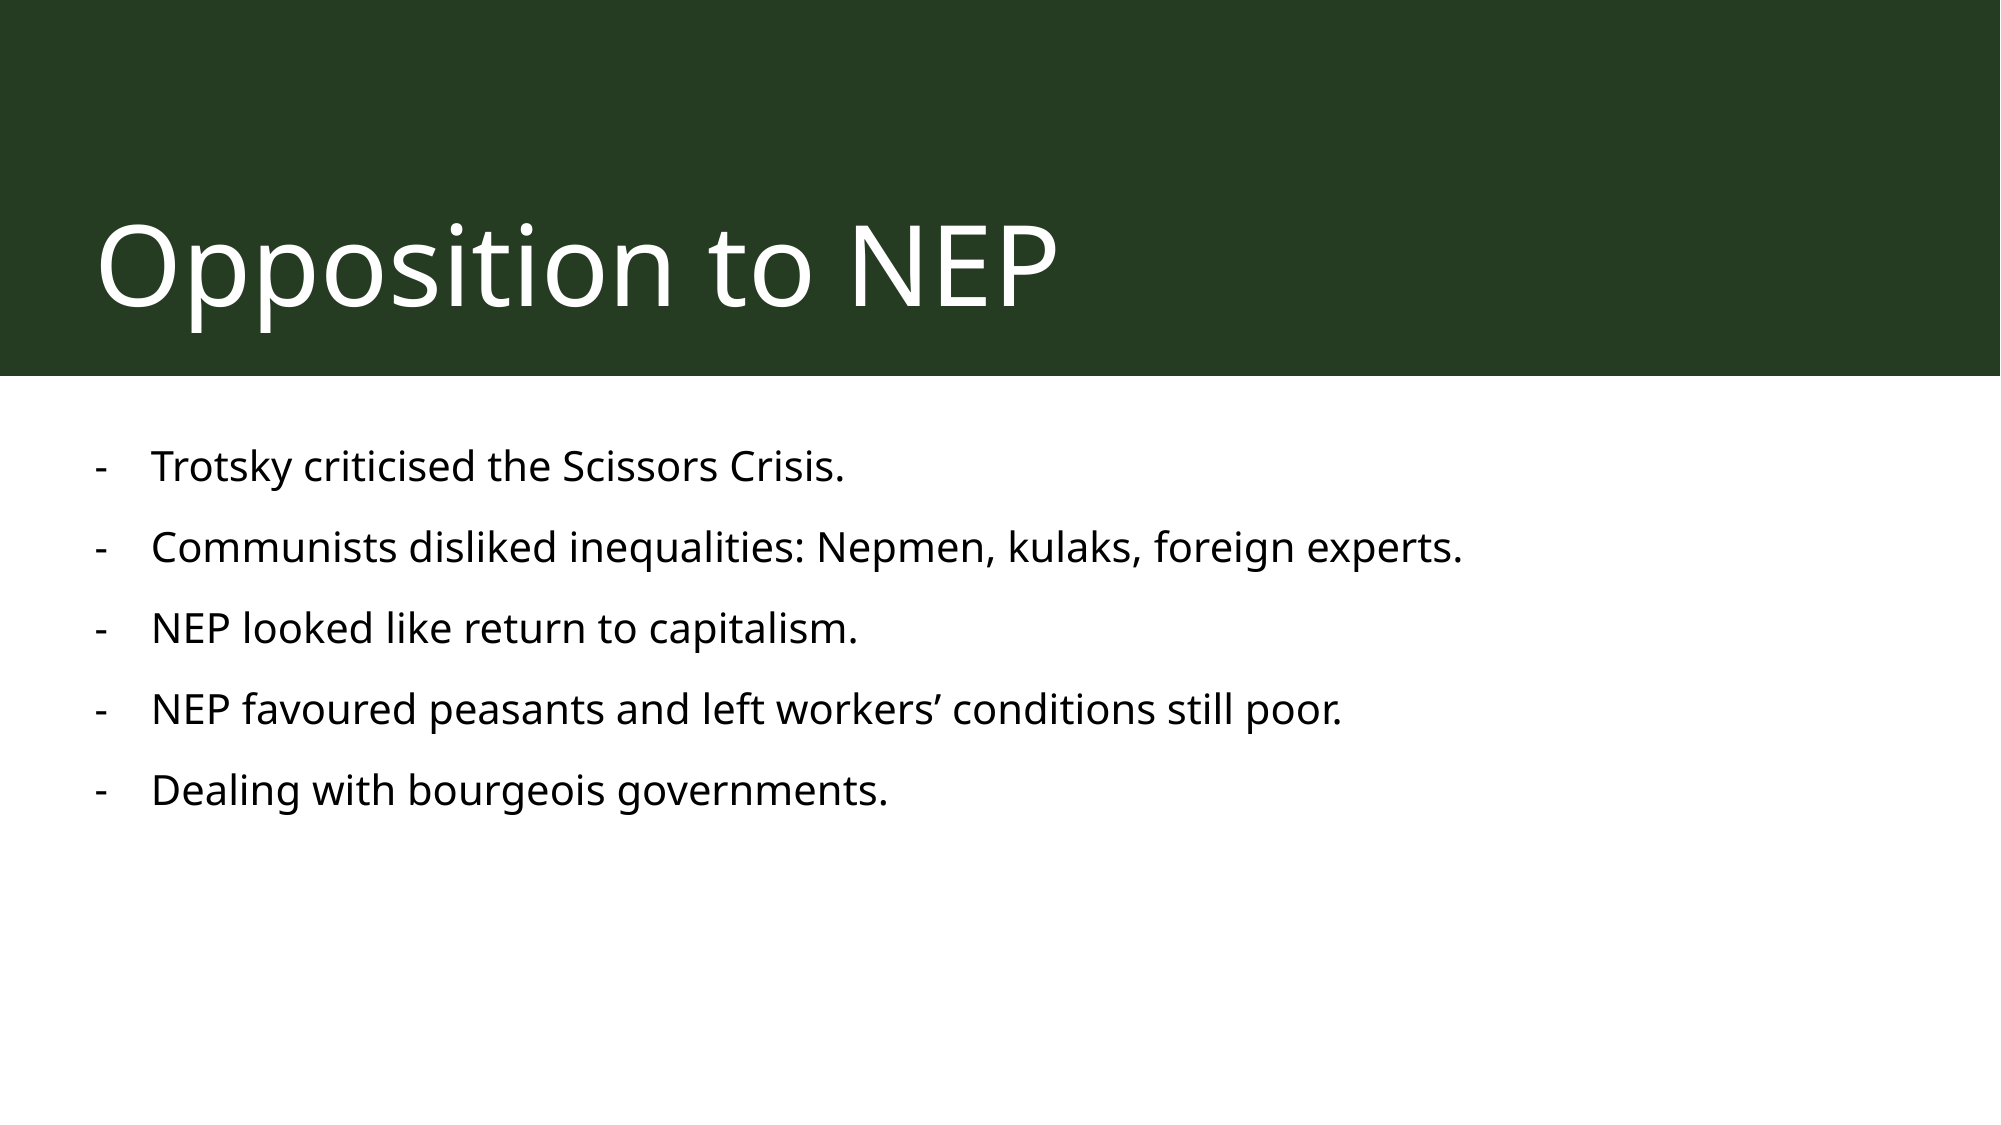

# Opposition to NEP
Trotsky criticised the Scissors Crisis.
Communists disliked inequalities: Nepmen, kulaks, foreign experts.
NEP looked like return to capitalism.
NEP favoured peasants and left workers’ conditions still poor.
Dealing with bourgeois governments.